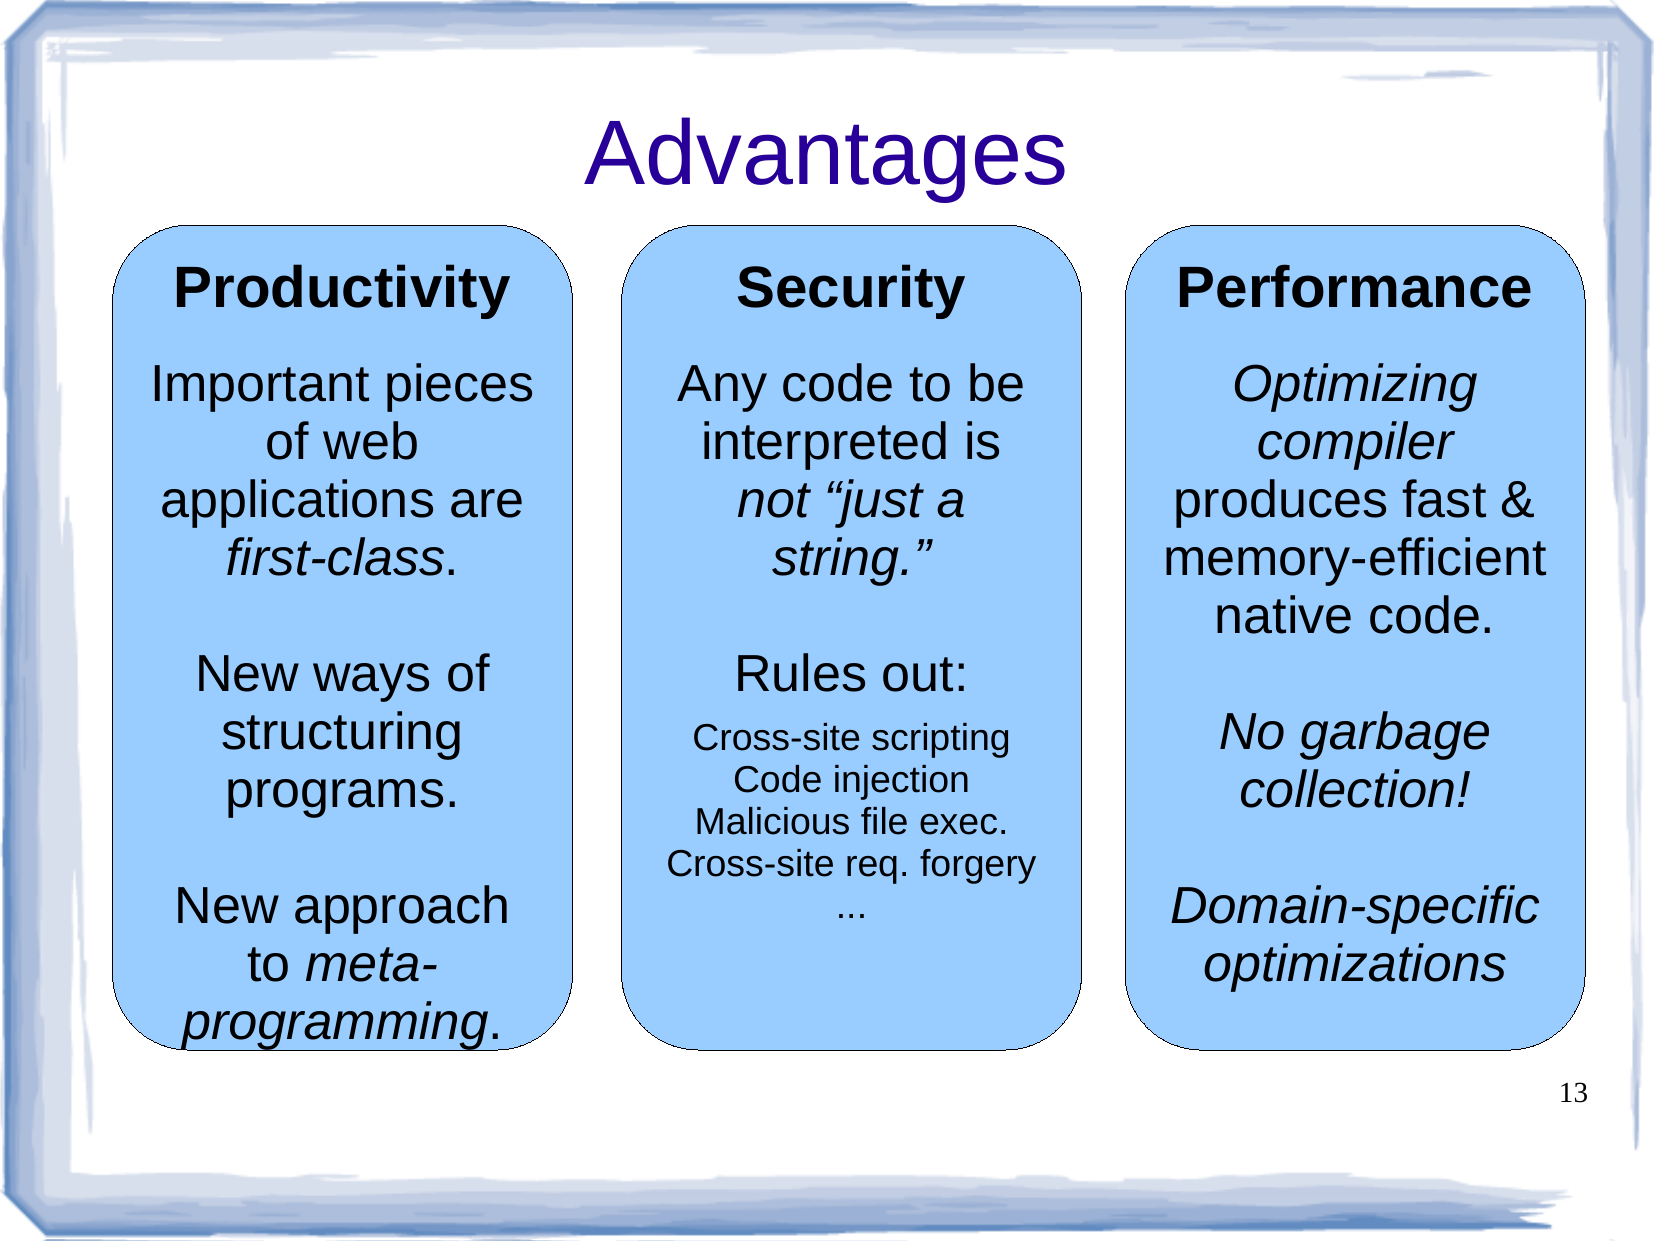

# Advantages
Productivity
Important pieces of web applications are first-class.
New ways of structuring programs.
New approach to meta-programming.
Performance
Optimizing compiler produces fast & memory-efficient native code.
No garbage collection!
Domain-specific optimizations
Security
Any code to be interpreted is not “just a string.”
Rules out:
Cross-site scripting
Code injection
Malicious file exec.
Cross-site req. forgery
...
13